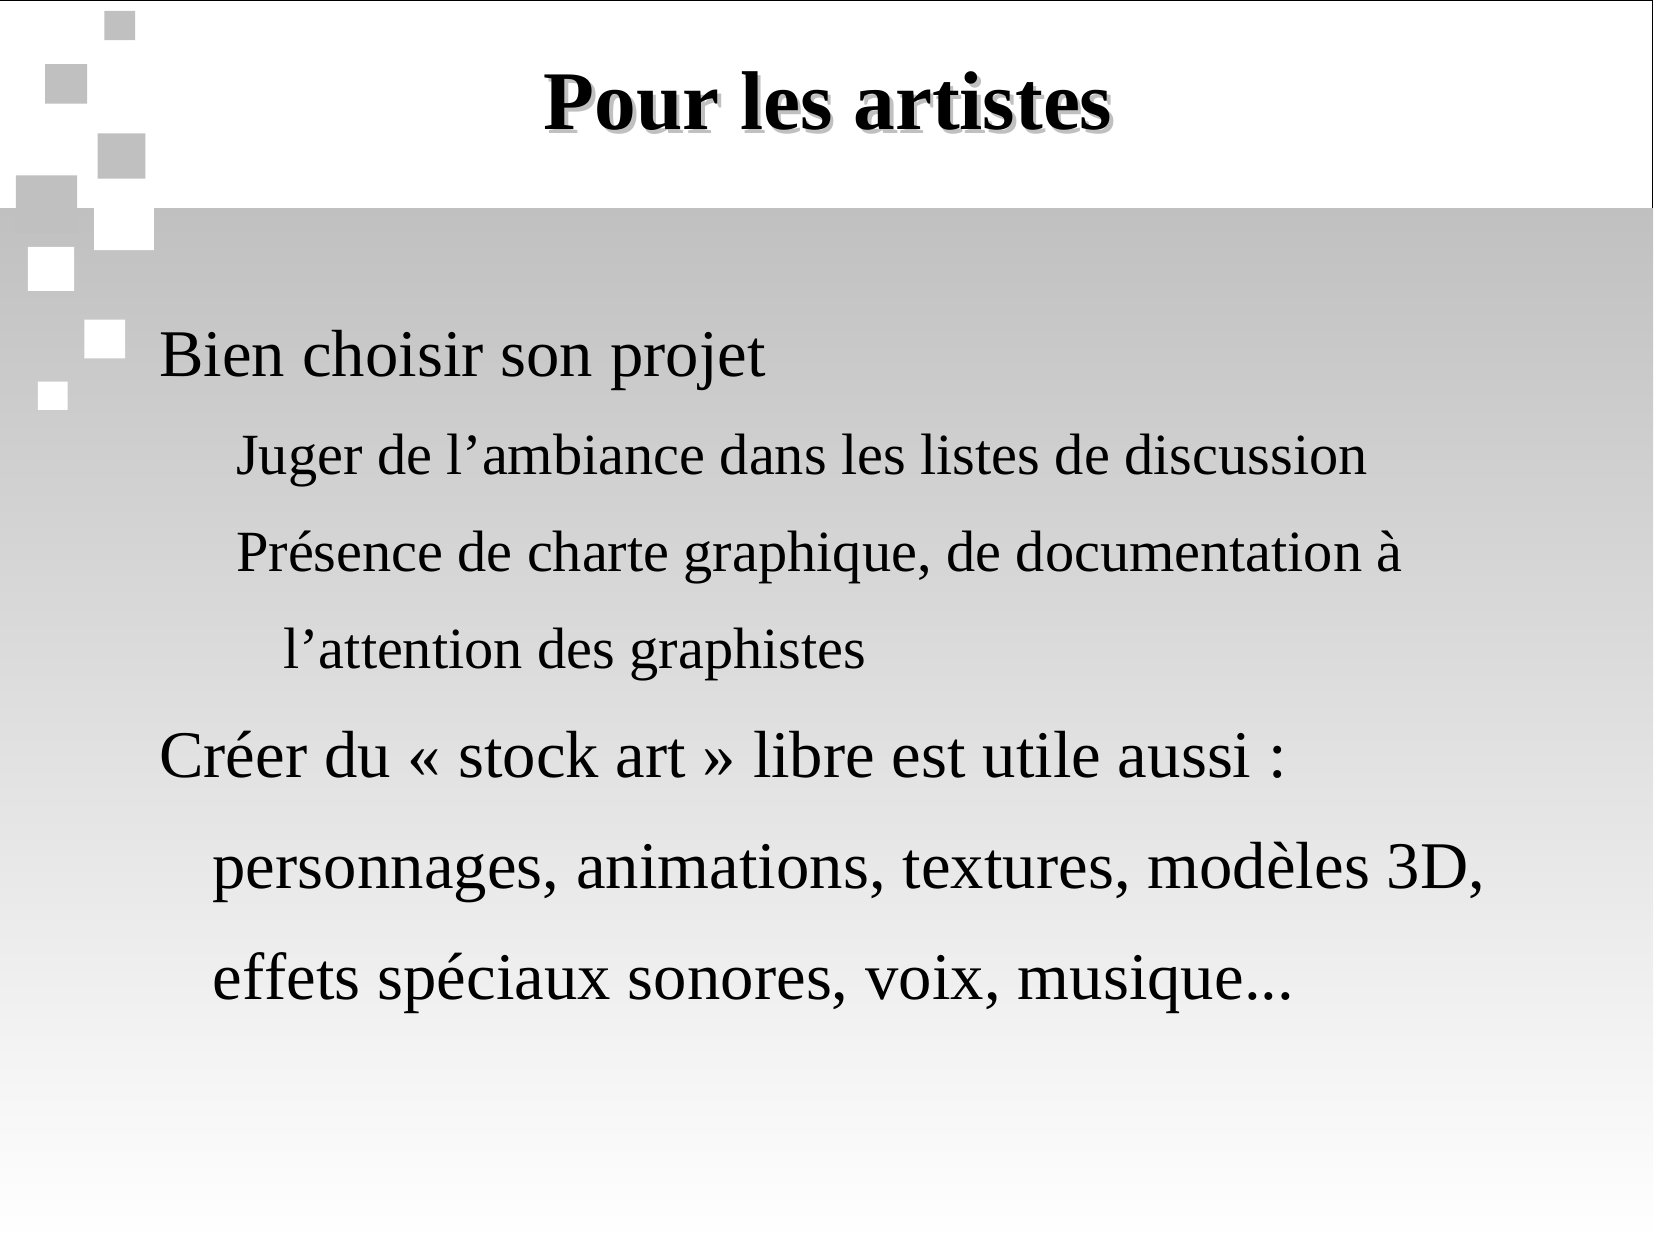

# Pour les artistes
Bien choisir son projet
Juger de l’ambiance dans les listes de discussion
Présence de charte graphique, de documentation à l’attention des graphistes
Créer du « stock art » libre est utile aussi : personnages, animations, textures, modèles 3D, effets spéciaux sonores, voix, musique...